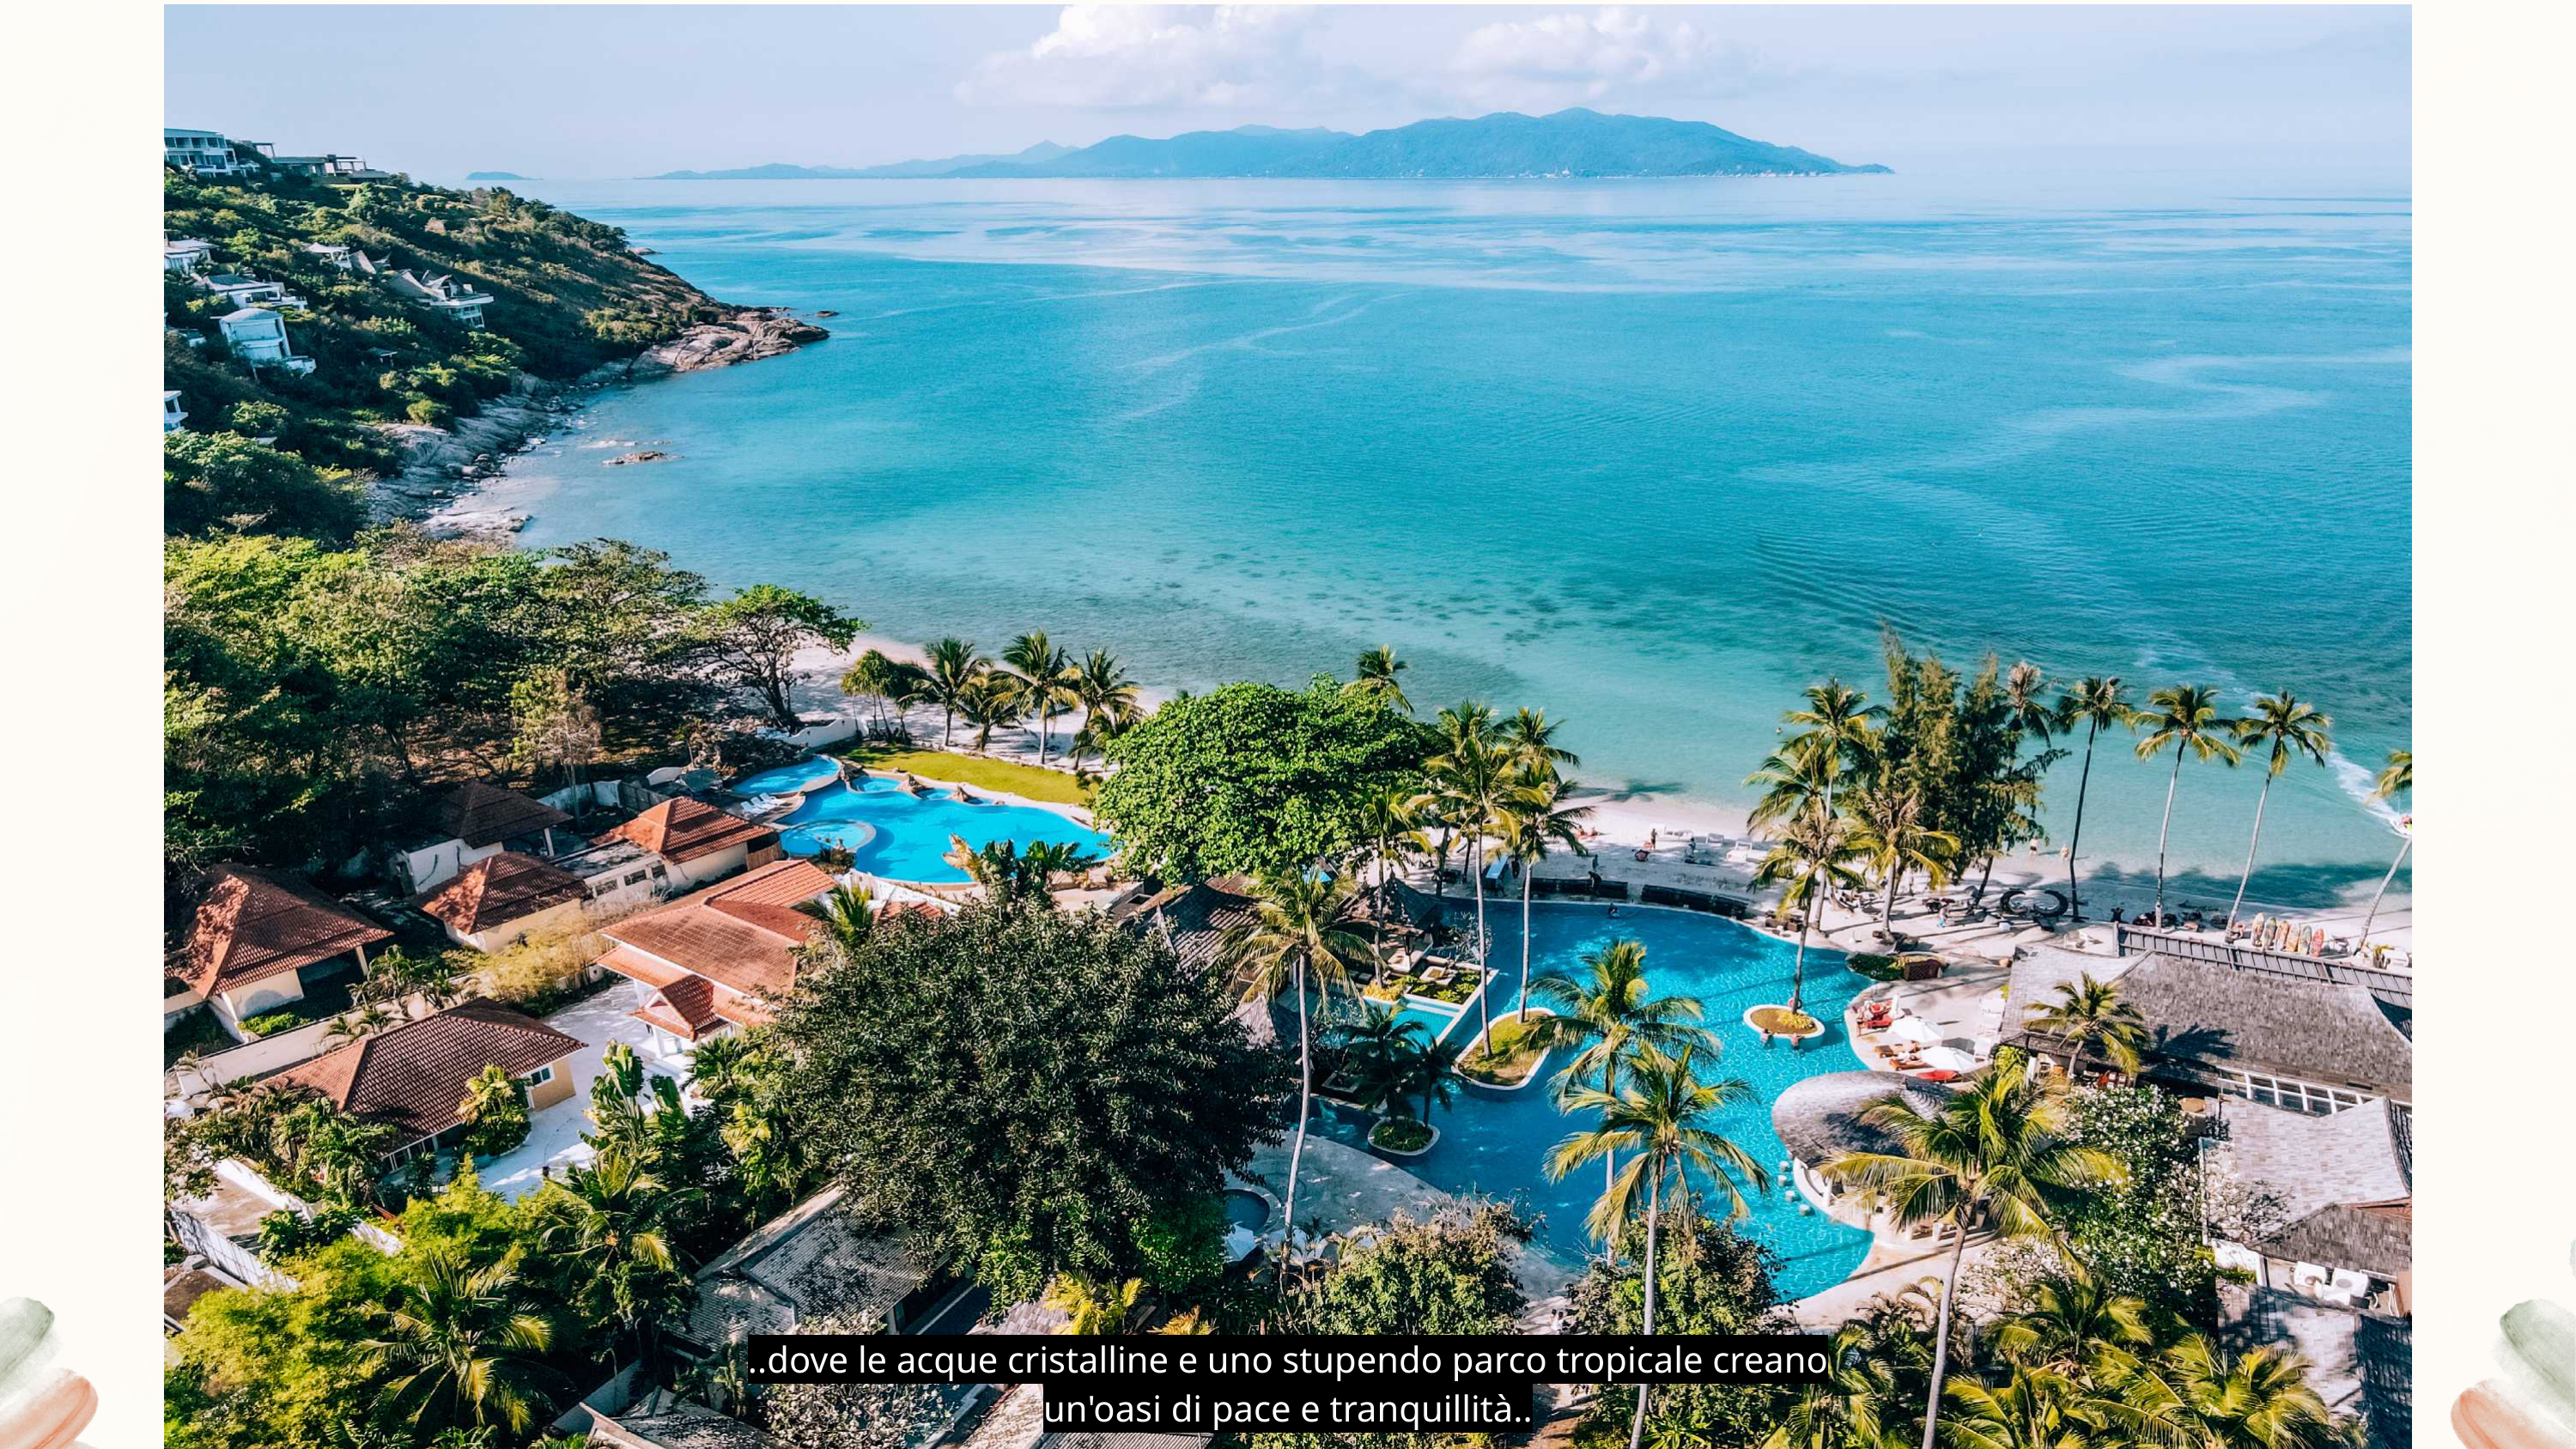

..dove le acque cristalline e uno stupendo parco tropicale creano un'oasi di pace e tranquillità..